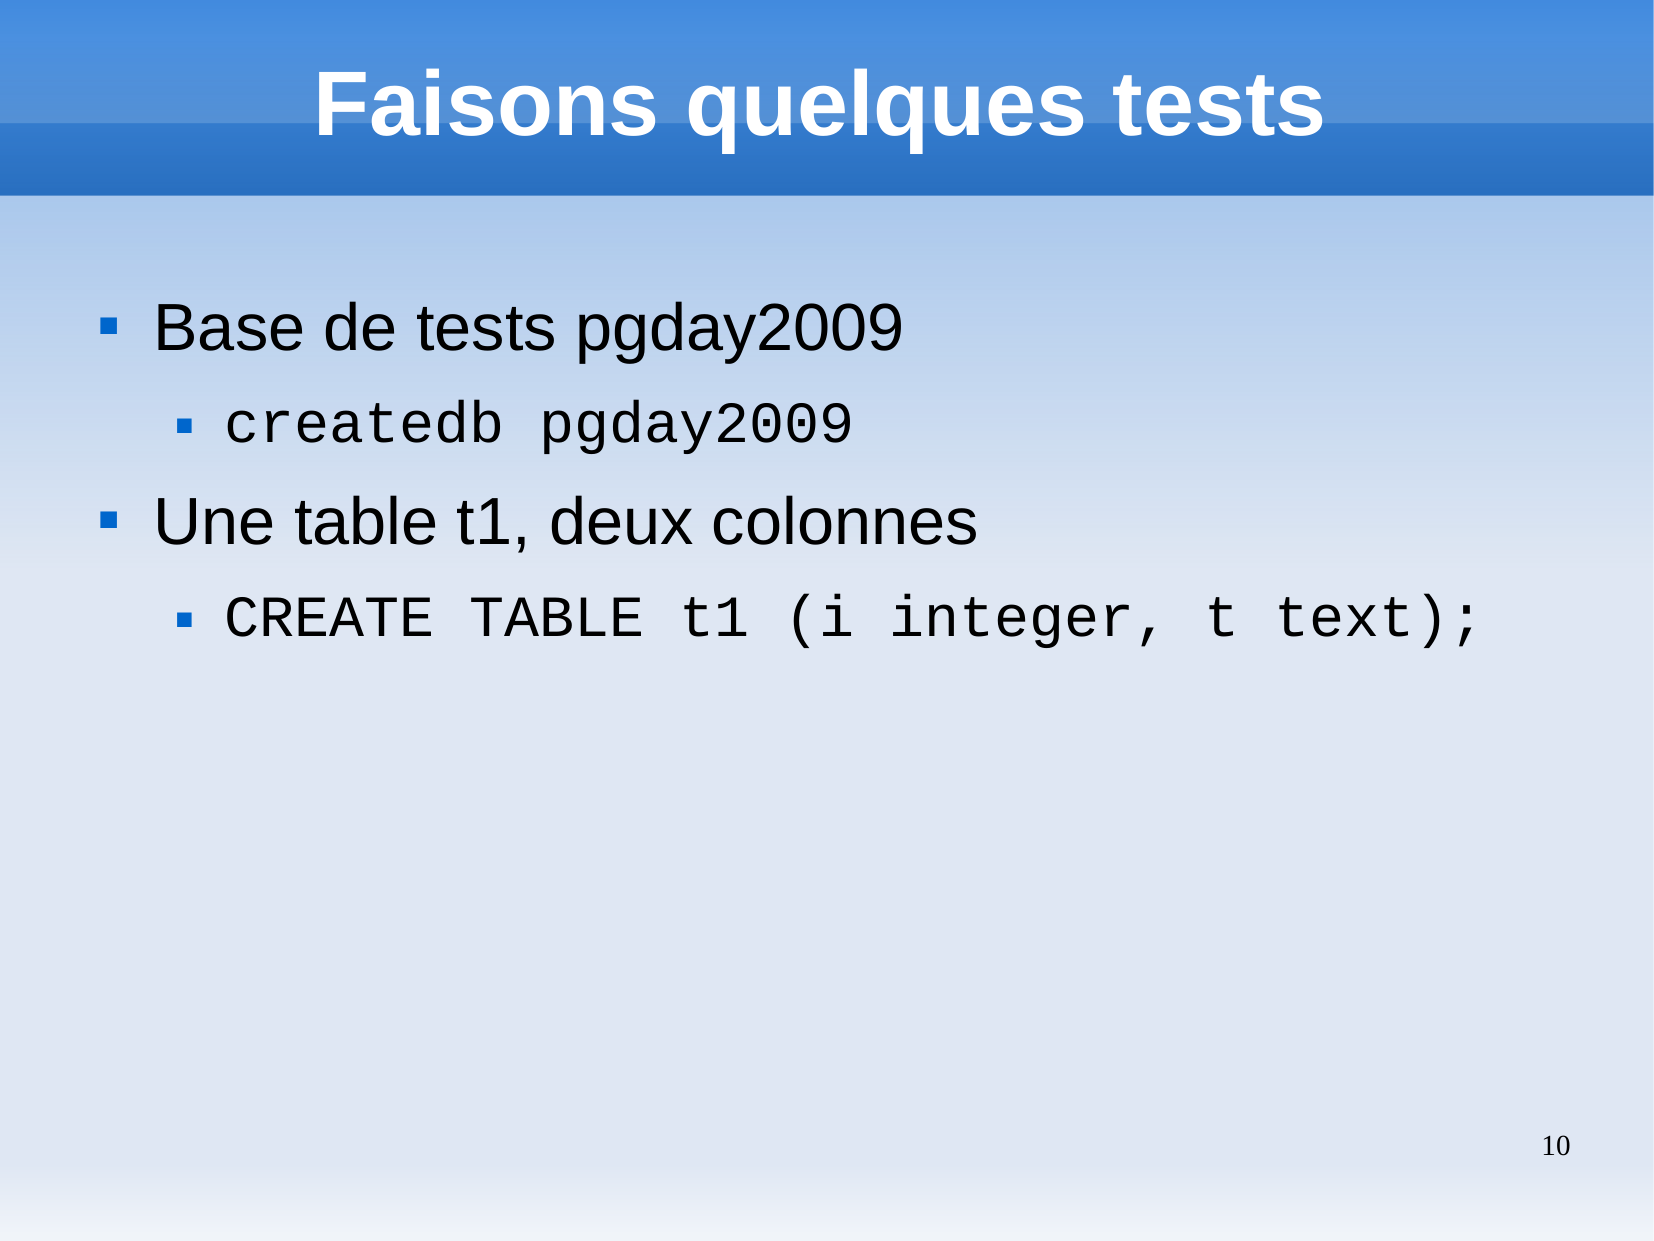

# Faisons quelques tests
Base de tests pgday2009
createdb pgday2009
Une table t1, deux colonnes
CREATE TABLE t1 (i integer, t text);
10